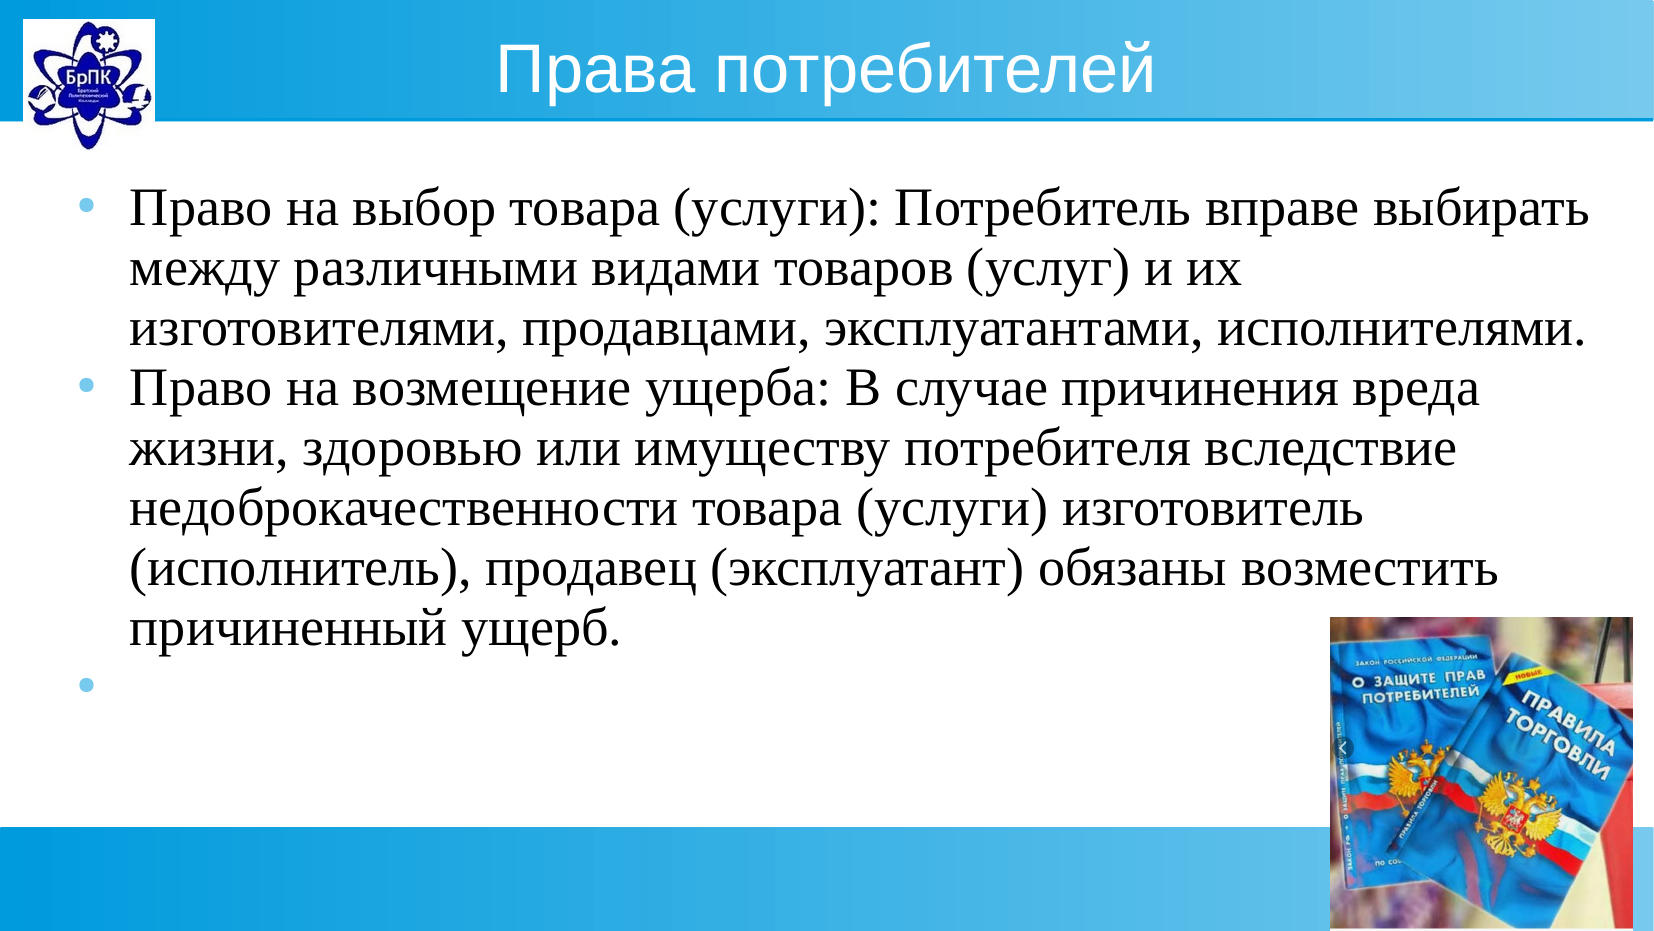

# Права потребителей
Право на выбор товара (услуги): Потребитель вправе выбирать между различными видами товаров (услуг) и их изготовителями, продавцами, эксплуатантами, исполнителями.
Право на возмещение ущерба: В случае причинения вреда жизни, здоровью или имуществу потребителя вследствие недоброкачественности товара (услуги) изготовитель (исполнитель), продавец (эксплуатант) обязаны возместить причиненный ущерб.
19